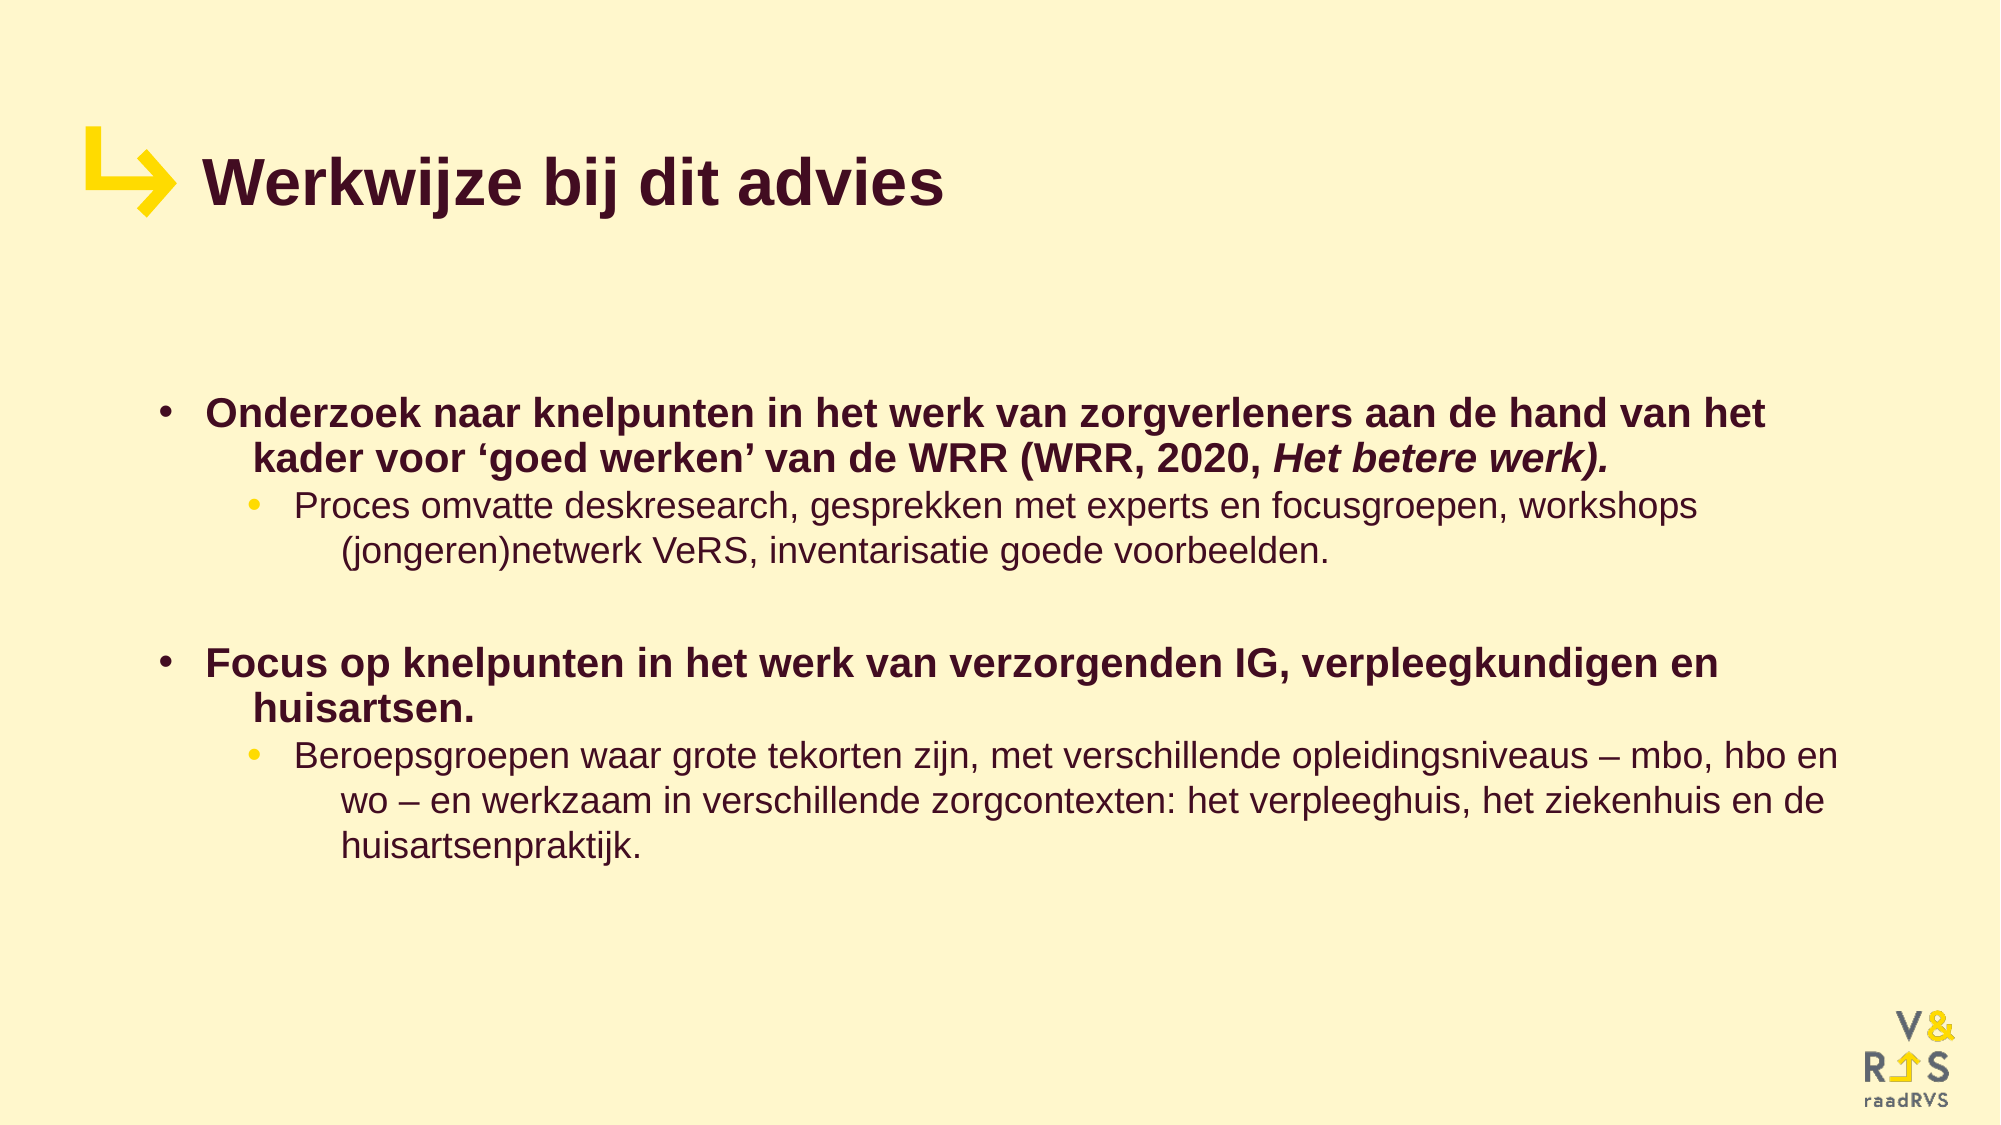

# Werkwijze bij dit advies
Onderzoek naar knelpunten in het werk van zorgverleners aan de hand van het kader voor ‘goed werken’ van de WRR (WRR, 2020, Het betere werk).
Proces omvatte deskresearch, gesprekken met experts en focusgroepen, workshops (jongeren)netwerk VeRS, inventarisatie goede voorbeelden.
Focus op knelpunten in het werk van verzorgenden IG, verpleegkundigen en huisartsen.
Beroepsgroepen waar grote tekorten zijn, met verschillende opleidingsniveaus – mbo, hbo en wo – en werkzaam in verschillende zorgcontexten: het verpleeghuis, het ziekenhuis en de huisartsenpraktijk.